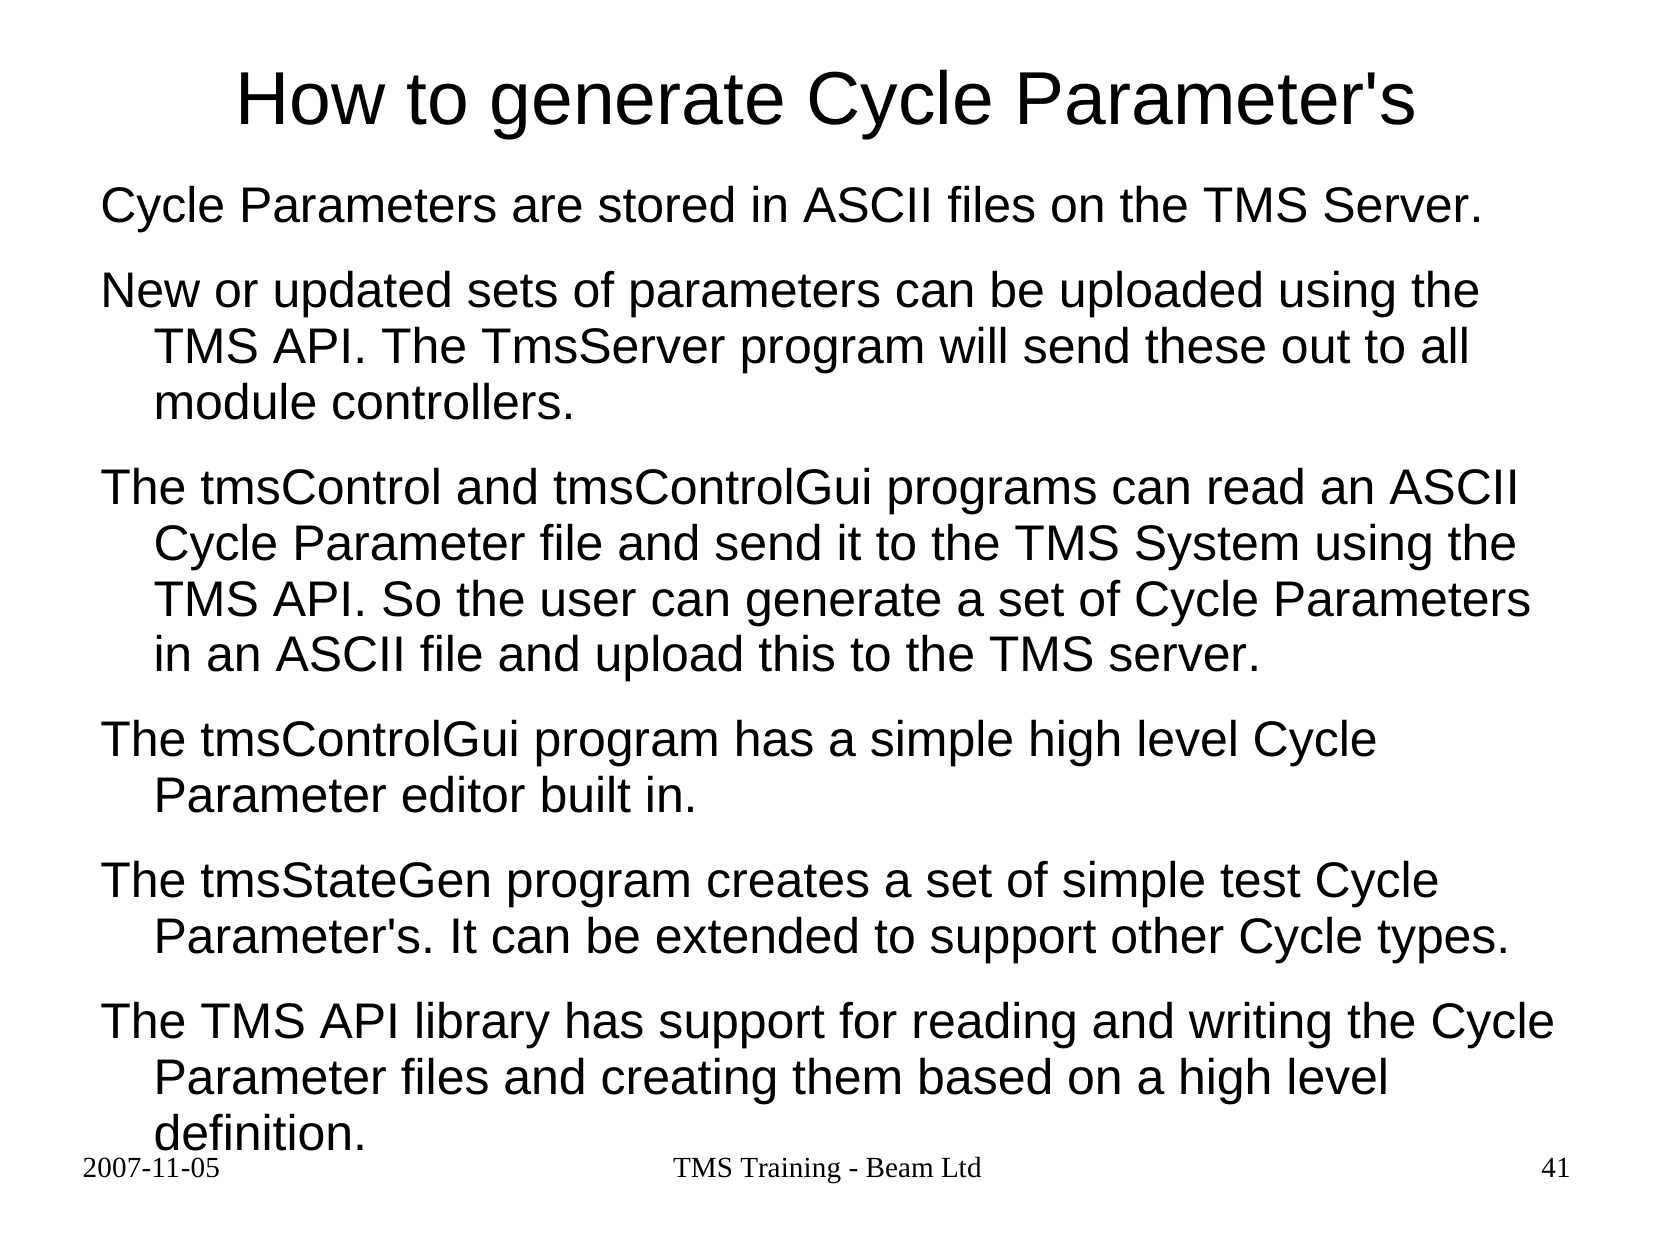

# How to generate Cycle Parameter's
Cycle Parameters are stored in ASCII files on the TMS Server.
New or updated sets of parameters can be uploaded using the TMS API. The TmsServer program will send these out to all module controllers.
The tmsControl and tmsControlGui programs can read an ASCII Cycle Parameter file and send it to the TMS System using the TMS API. So the user can generate a set of Cycle Parameters in an ASCII file and upload this to the TMS server.
The tmsControlGui program has a simple high level Cycle Parameter editor built in.
The tmsStateGen program creates a set of simple test Cycle Parameter's. It can be extended to support other Cycle types.
The TMS API library has support for reading and writing the Cycle Parameter files and creating them based on a high level definition.
41